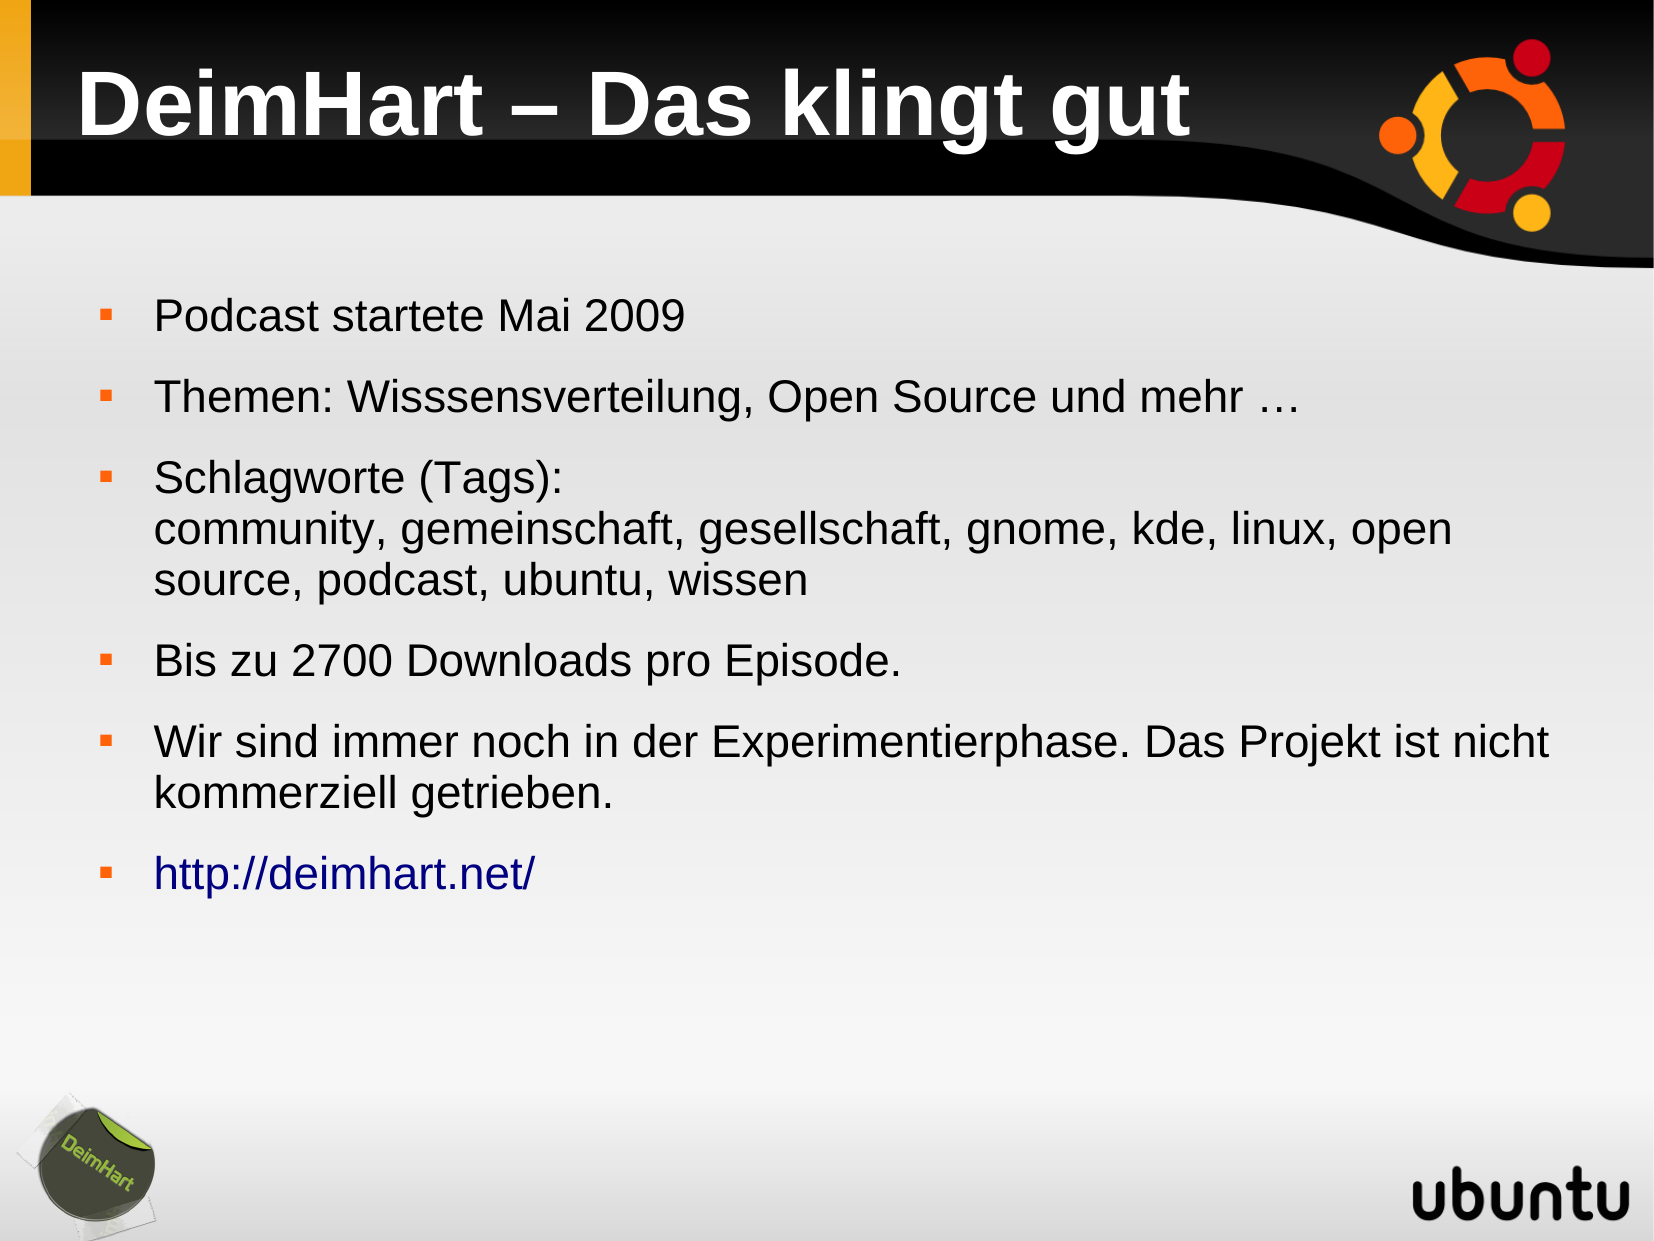

# DeimHart – Das klingt gut
Podcast startete Mai 2009
Themen: Wisssensverteilung, Open Source und mehr …
Schlagworte (Tags):
community, gemeinschaft, gesellschaft, gnome, kde, linux, open source, podcast, ubuntu, wissen
Bis zu 2700 Downloads pro Episode.
Wir sind immer noch in der Experimentierphase. Das Projekt ist nicht kommerziell getrieben.
http://deimhart.net/